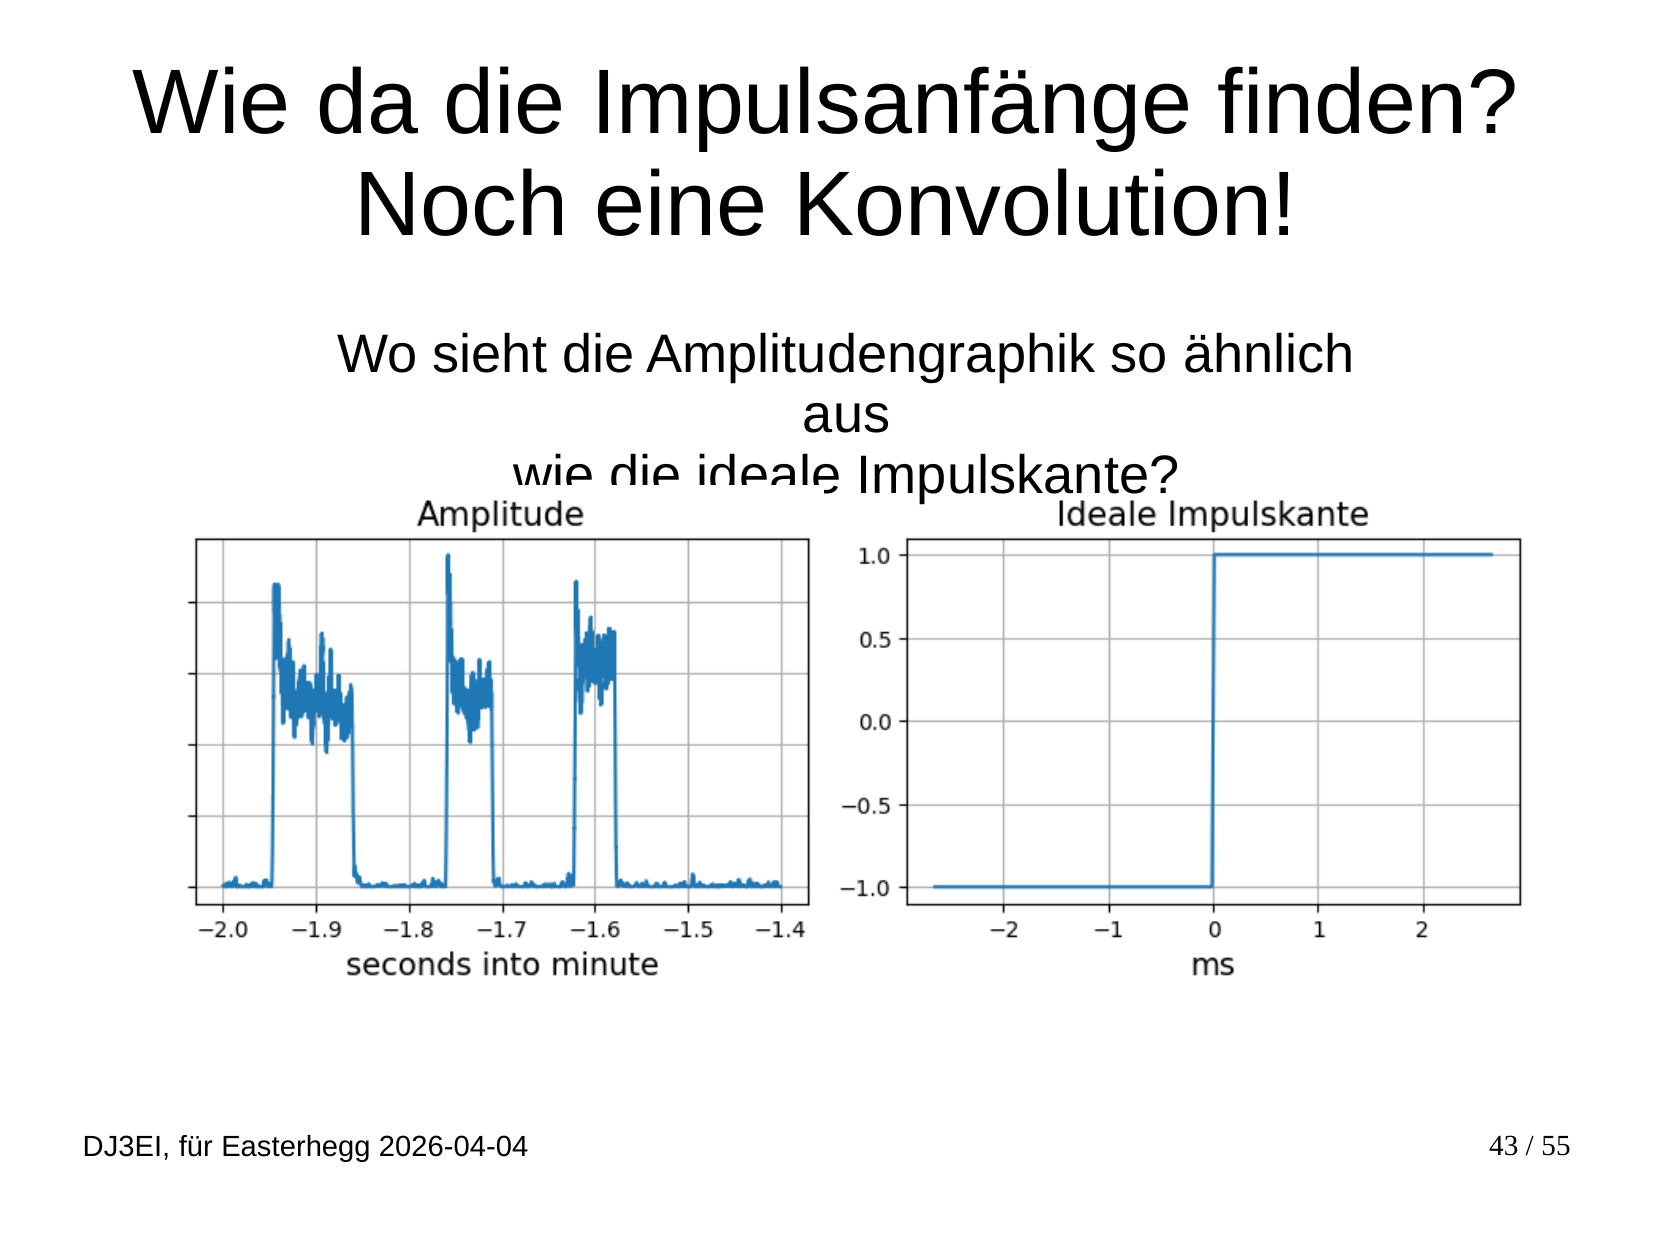

# Wie da die Impulsanfänge finden? Noch eine Konvolution!
Wo sieht die Amplitudengraphik so ähnlich aus
wie die ideale Impulskante?
43